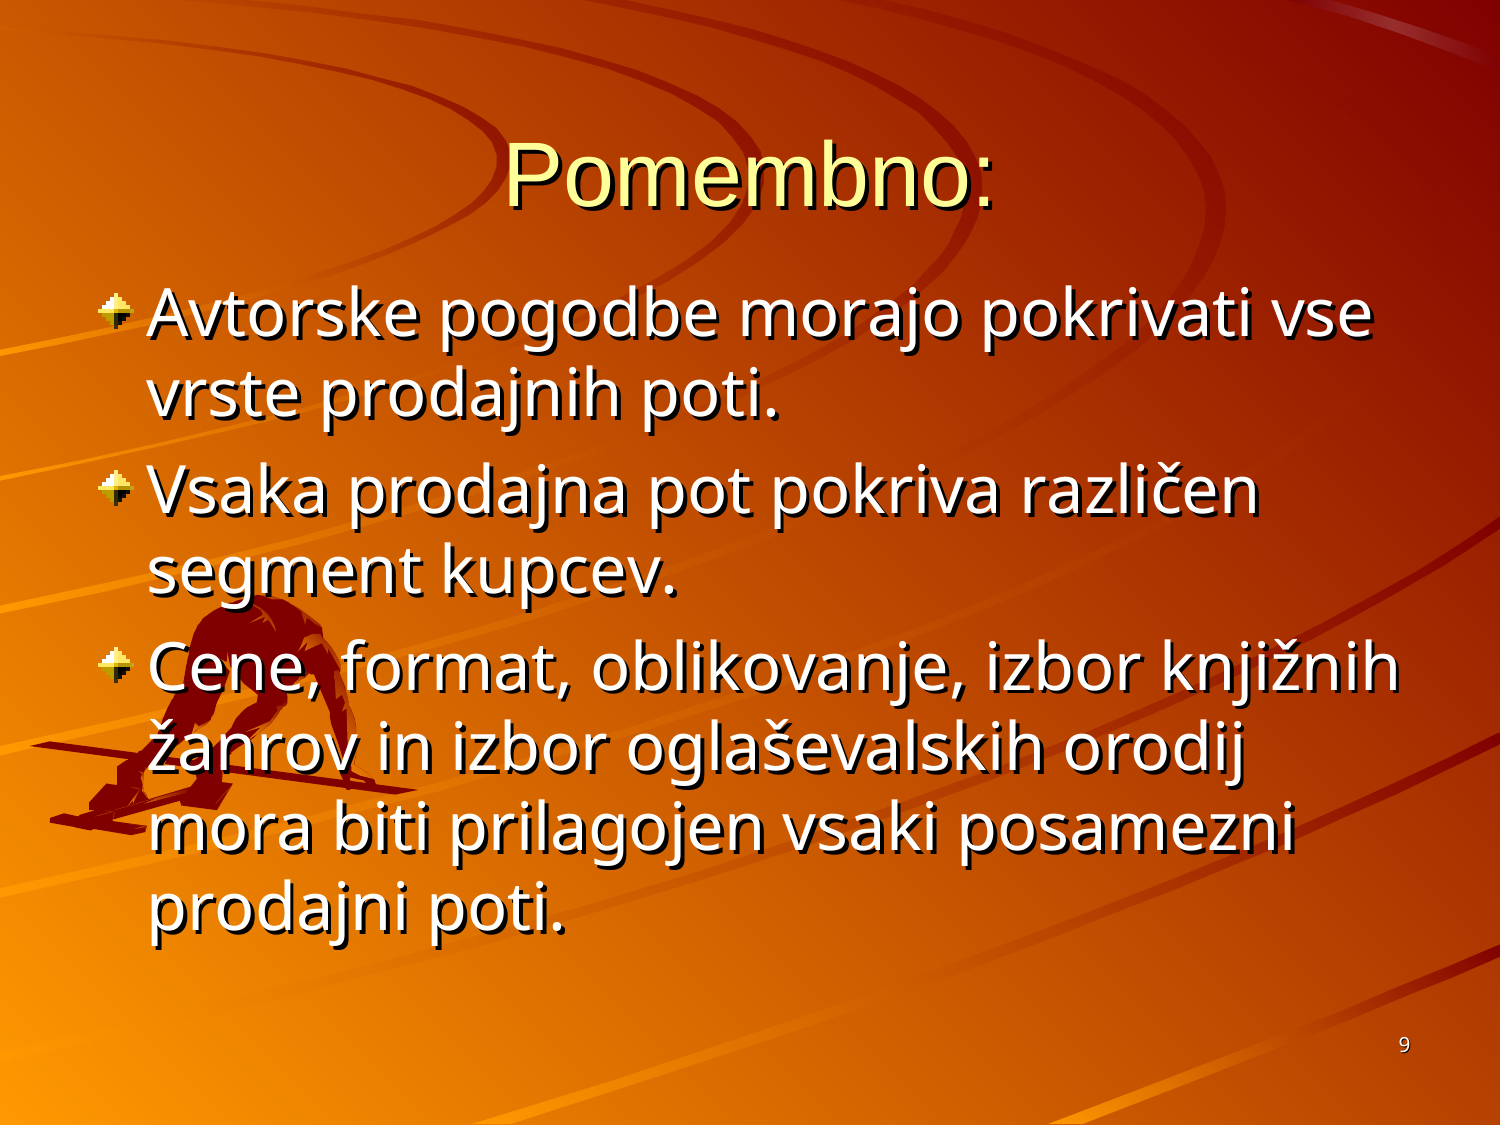

# Pomembno:
Avtorske pogodbe morajo pokrivati vse vrste prodajnih poti.
Vsaka prodajna pot pokriva različen segment kupcev.
Cene, format, oblikovanje, izbor knjižnih žanrov in izbor oglaševalskih orodij mora biti prilagojen vsaki posamezni prodajni poti.